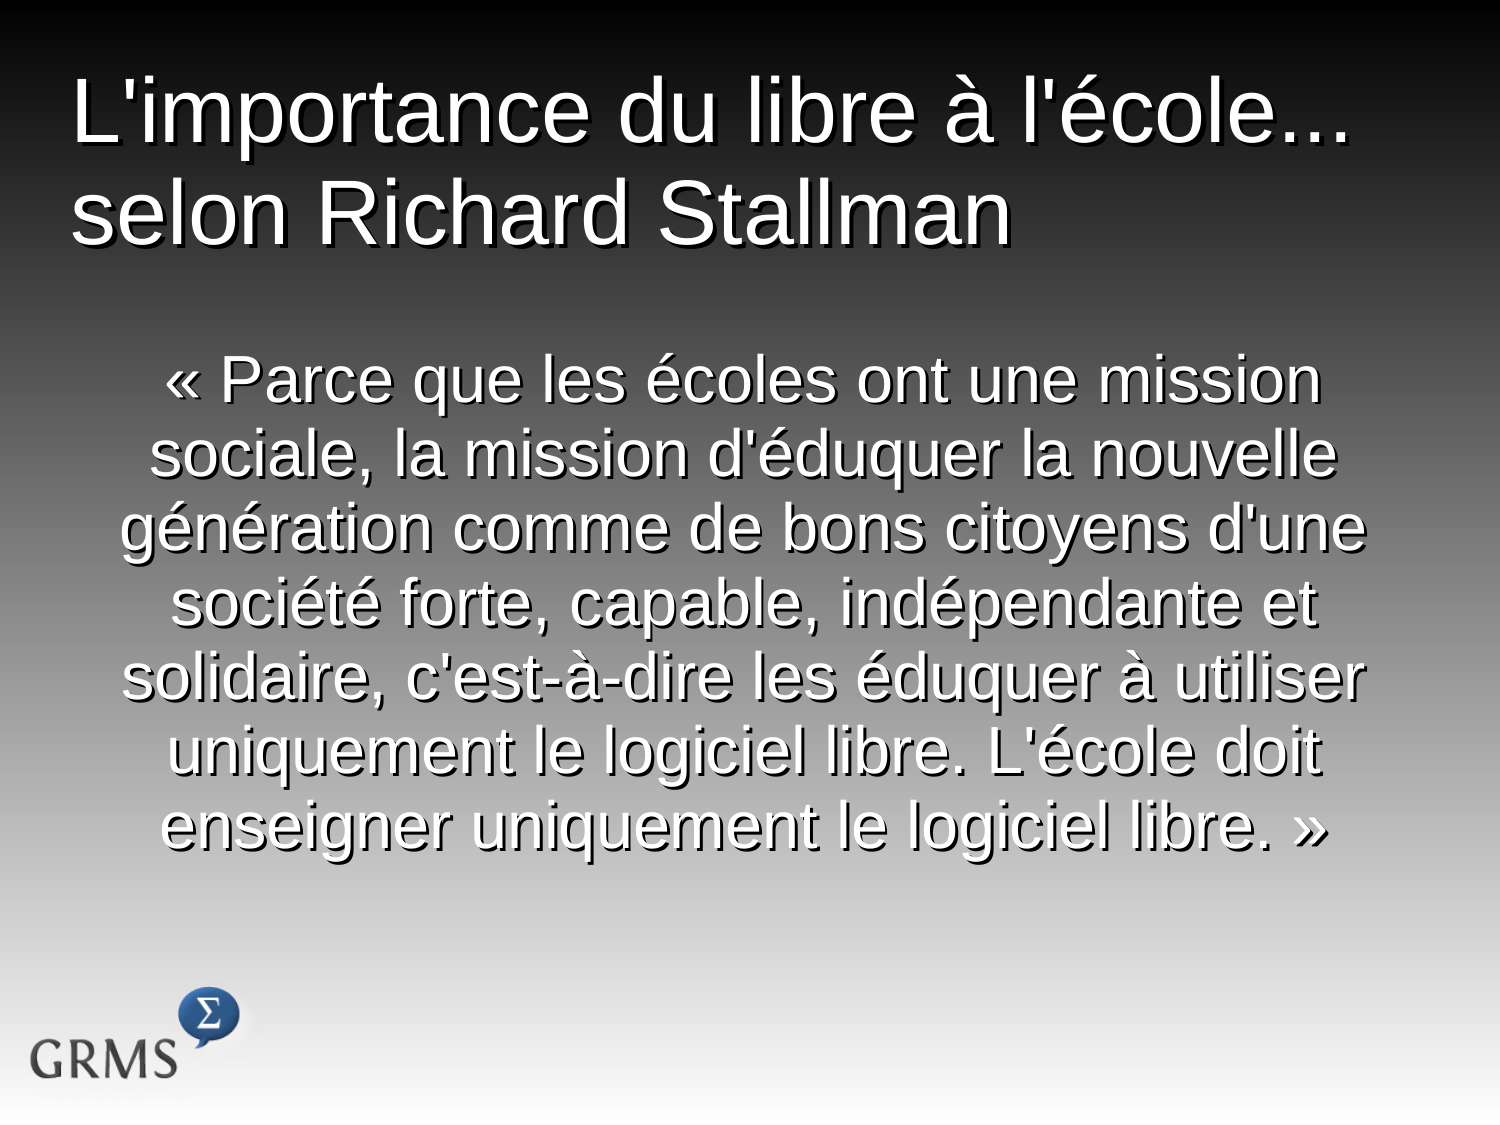

# L'importance du libre à l'école... selon Richard Stallman
« Parce que les écoles ont une mission sociale, la mission d'éduquer la nouvelle génération comme de bons citoyens d'une société forte, capable, indépendante et solidaire, c'est-à-dire les éduquer à utiliser uniquement le logiciel libre. L'école doit enseigner uniquement le logiciel libre. »